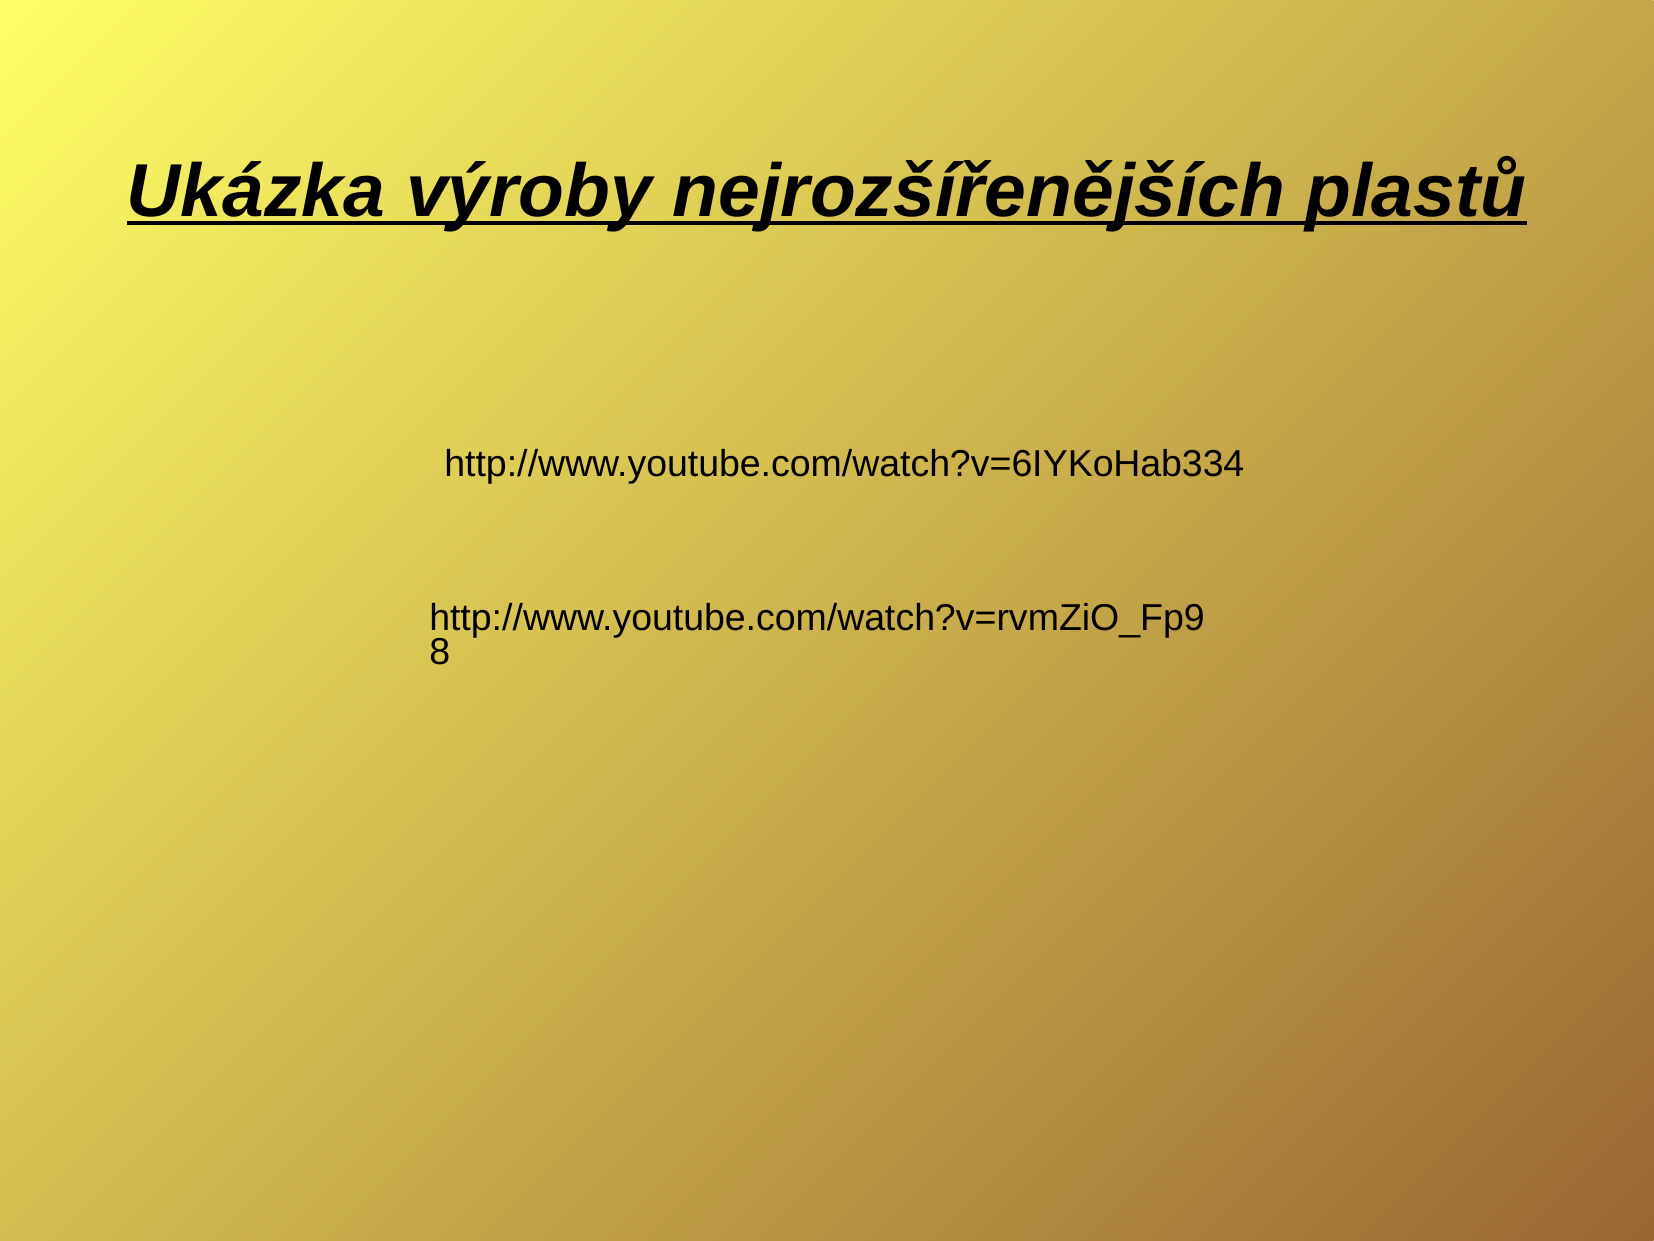

# Ukázka výroby nejrozšířenějších plastů
 http://www.youtube.com/watch?v=6IYKoHab334
http://www.youtube.com/watch?v=rvmZiO_Fp98